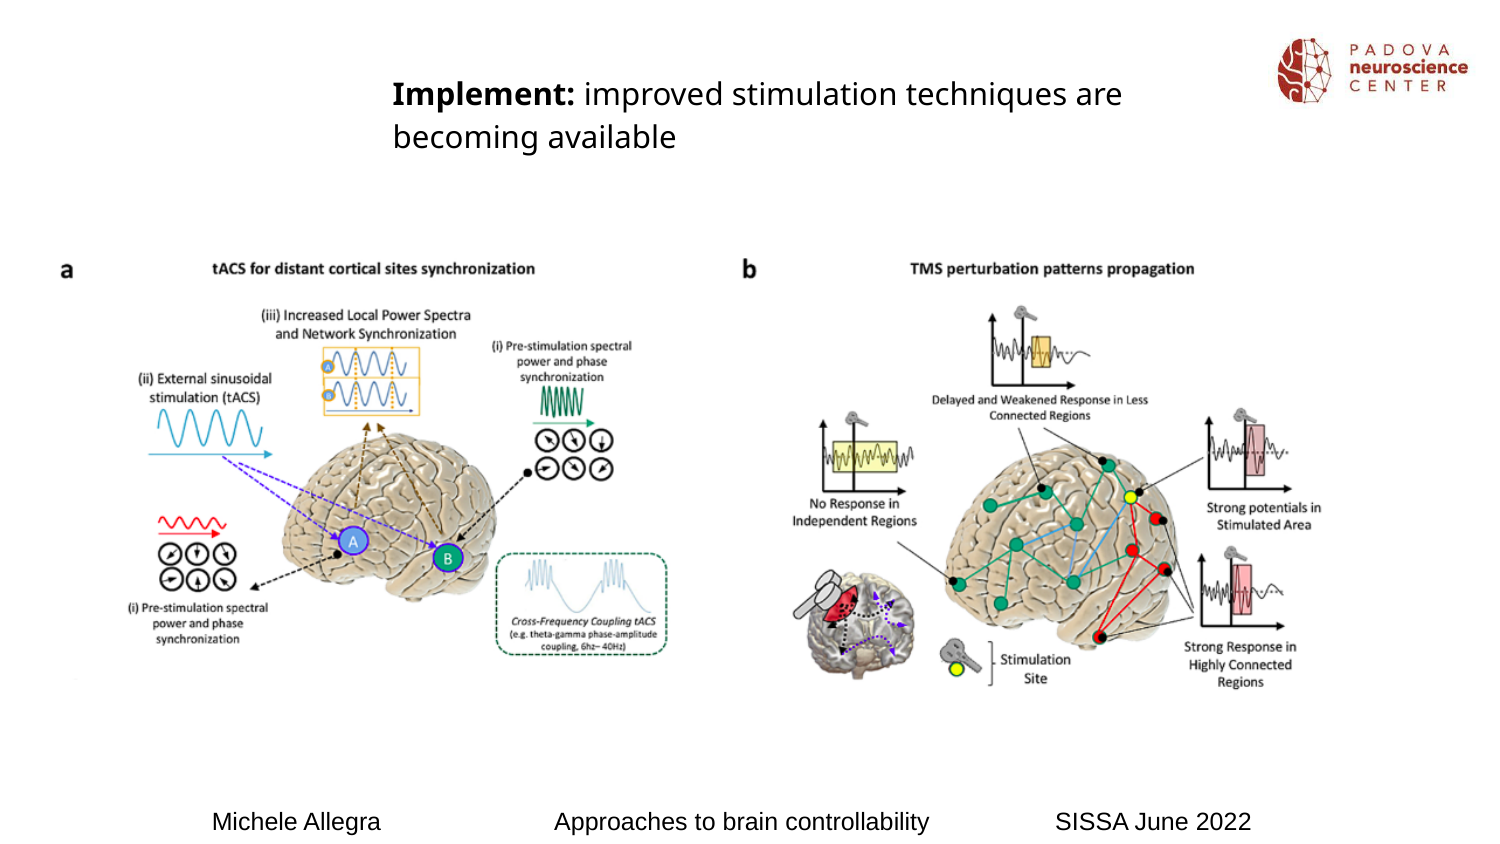

Implement: improved stimulation techniques are becoming available
Michele Allegra Approaches to brain controllability SISSA June 2022